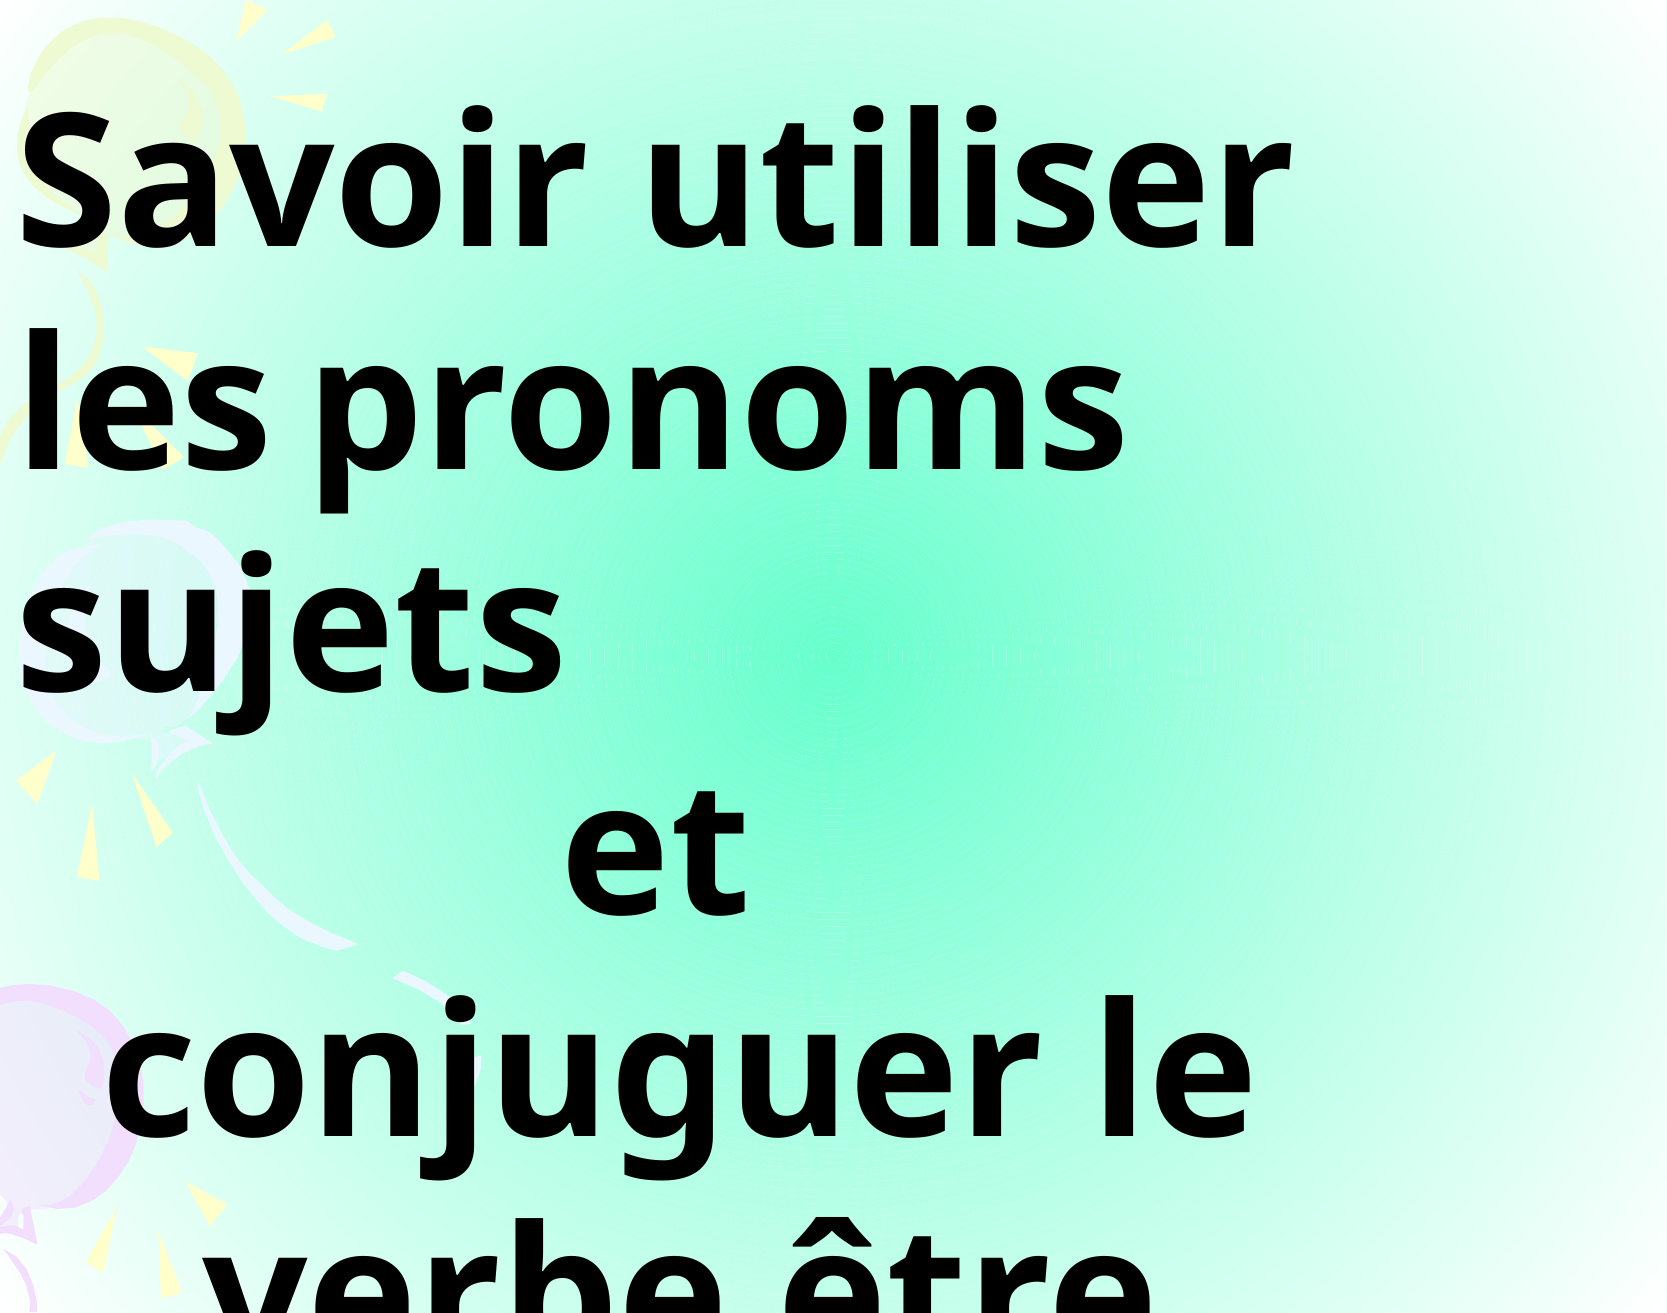

Savoir utiliser
les pronoms sujets
et
conjuguer le verbe être